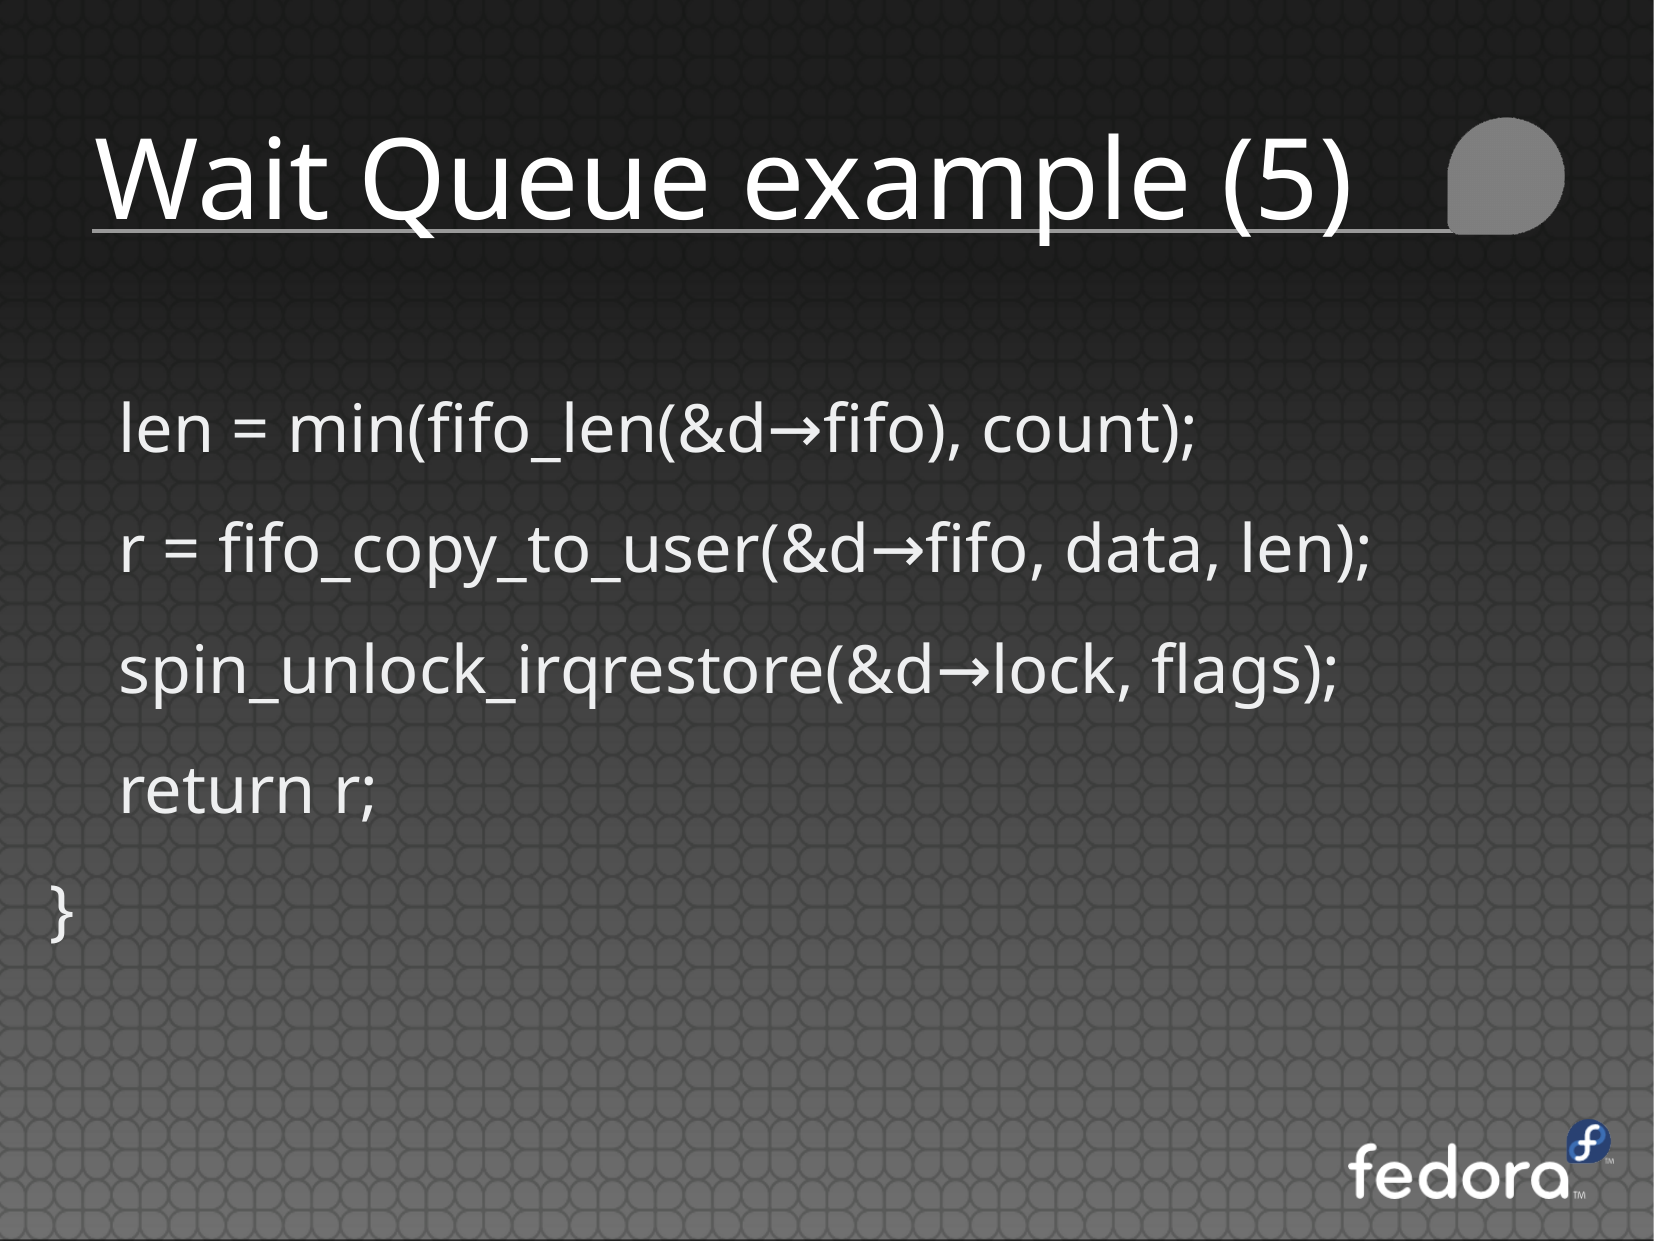

Wait Queue example (5)
# len = min(fifo_len(&d→fifo), count);
 r = fifo_copy_to_user(&d→fifo, data, len);
 spin_unlock_irqrestore(&d→lock, flags);
 return r;
}